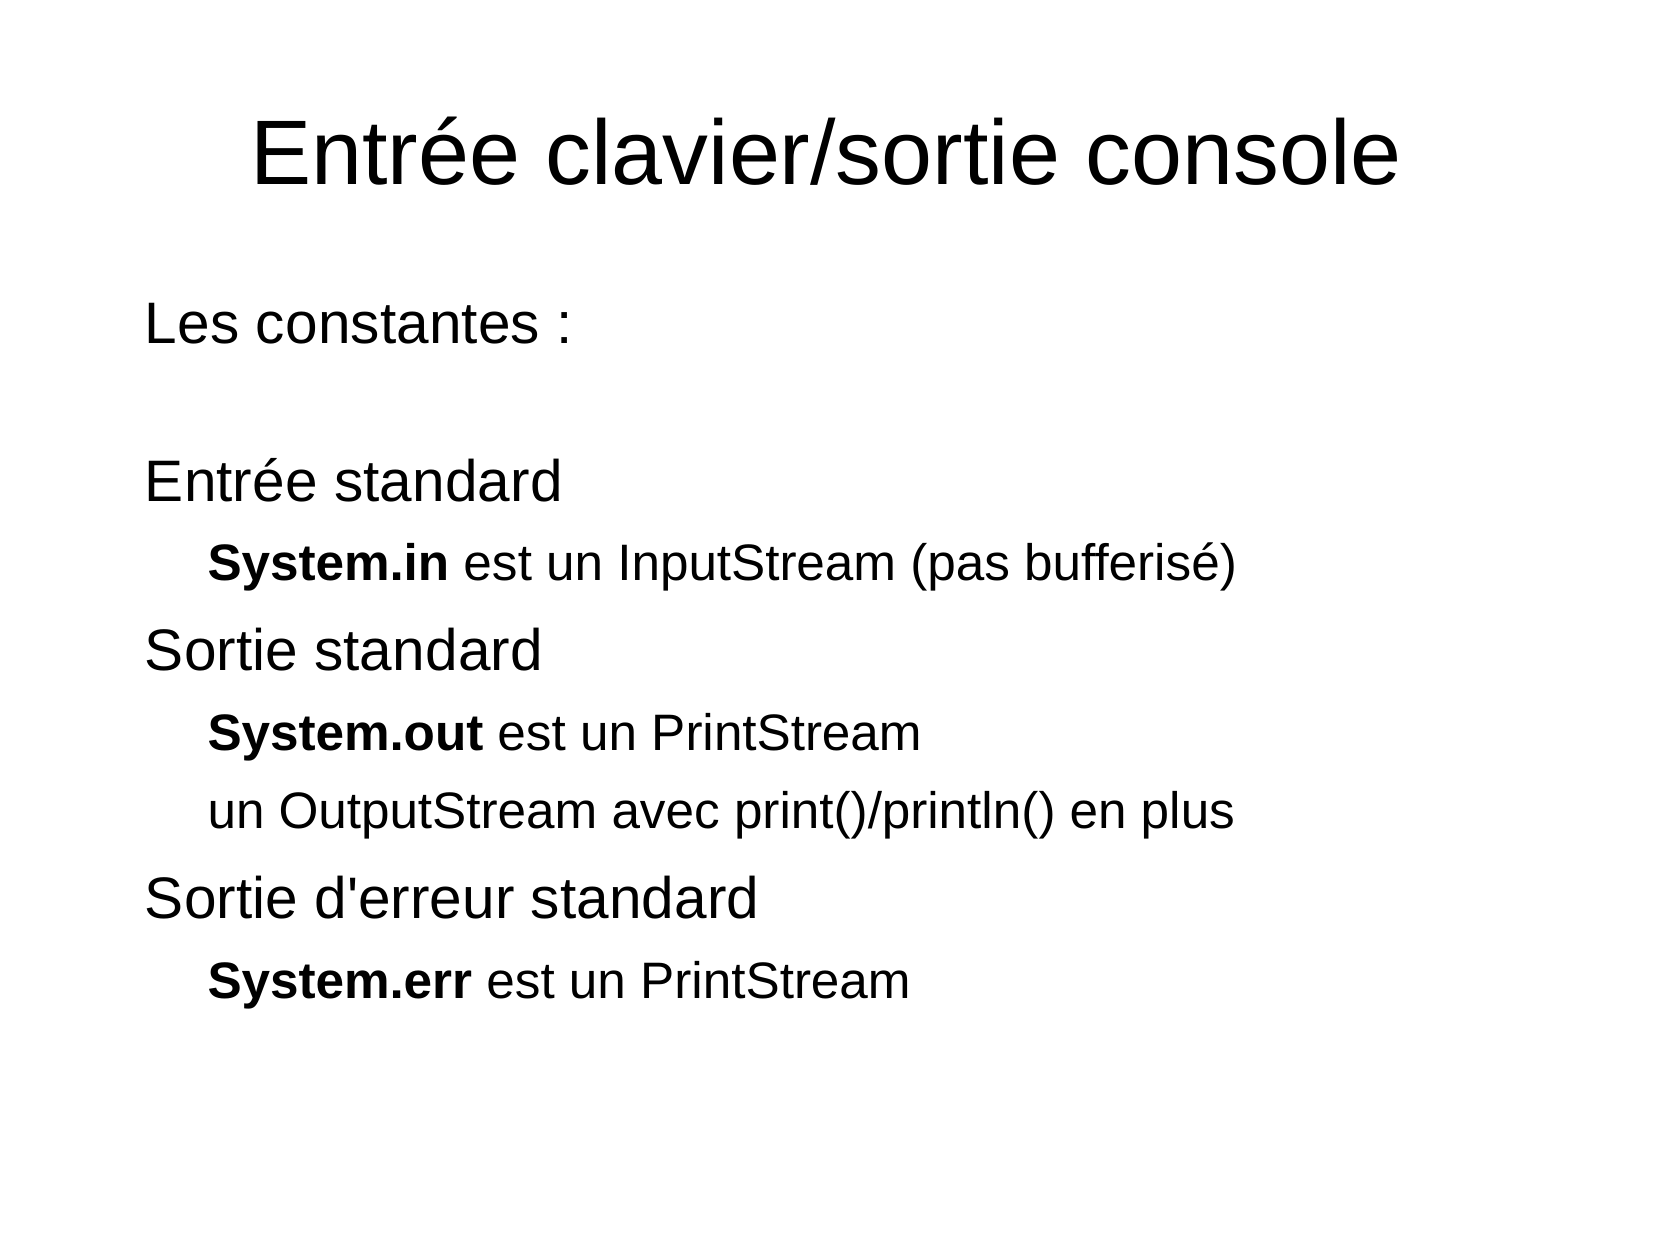

# Entrée clavier/sortie console
Les constantes :
Entrée standard
System.in est un InputStream (pas bufferisé)
Sortie standard
System.out est un PrintStream
un OutputStream avec print()/println() en plus
Sortie d'erreur standard
System.err est un PrintStream